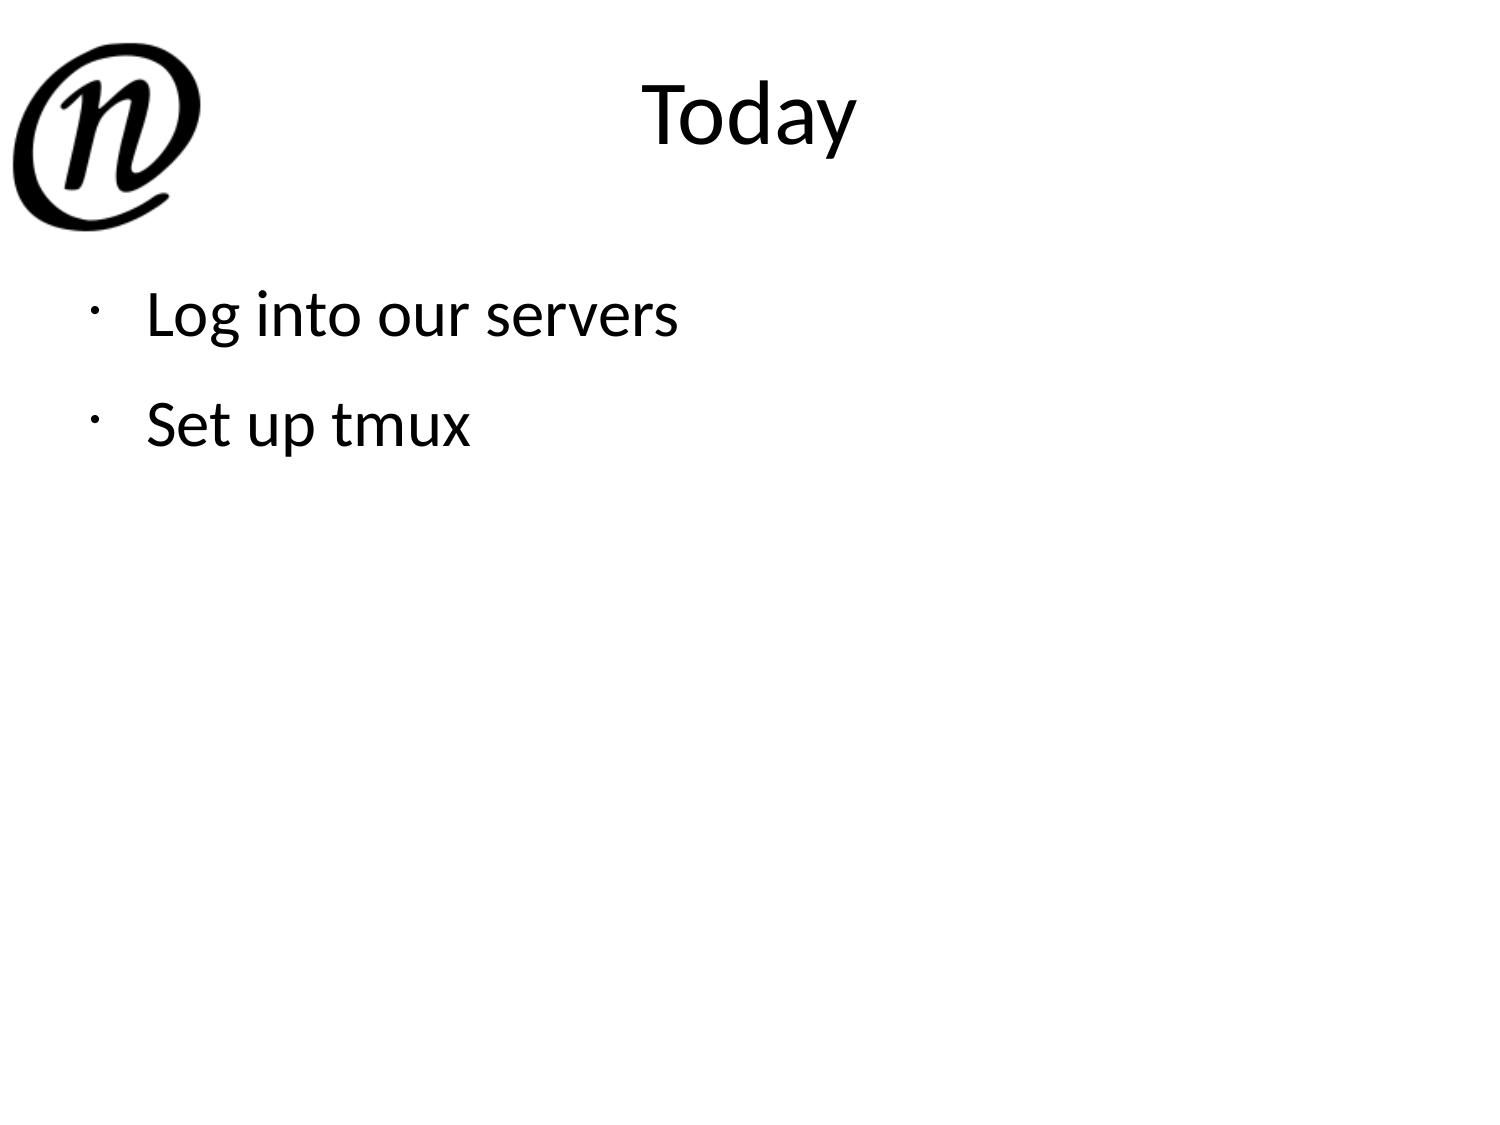

# Today
Log into our servers
Set up tmux